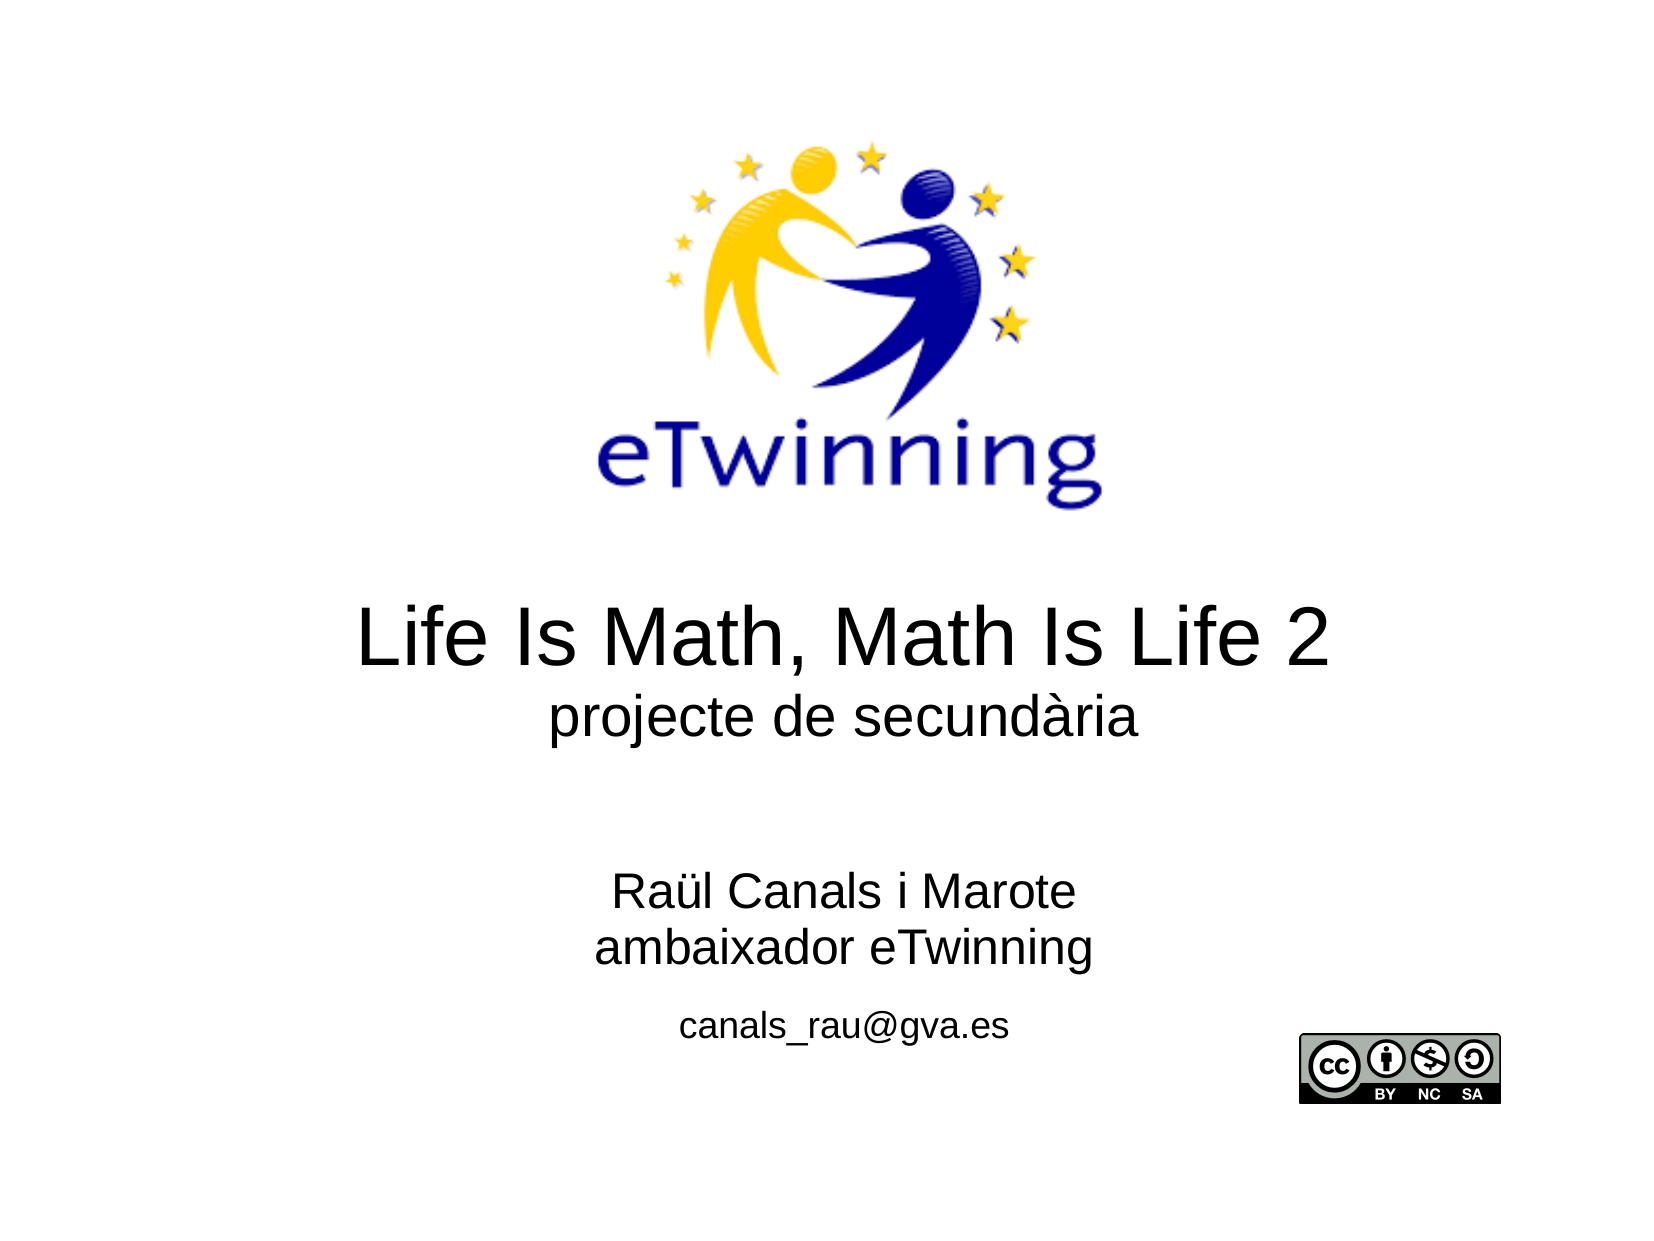

# Life Is Math, Math Is Life 2 projecte de secundària
Raül Canals i Marote
ambaixador eTwinning
canals_rau@gva.es